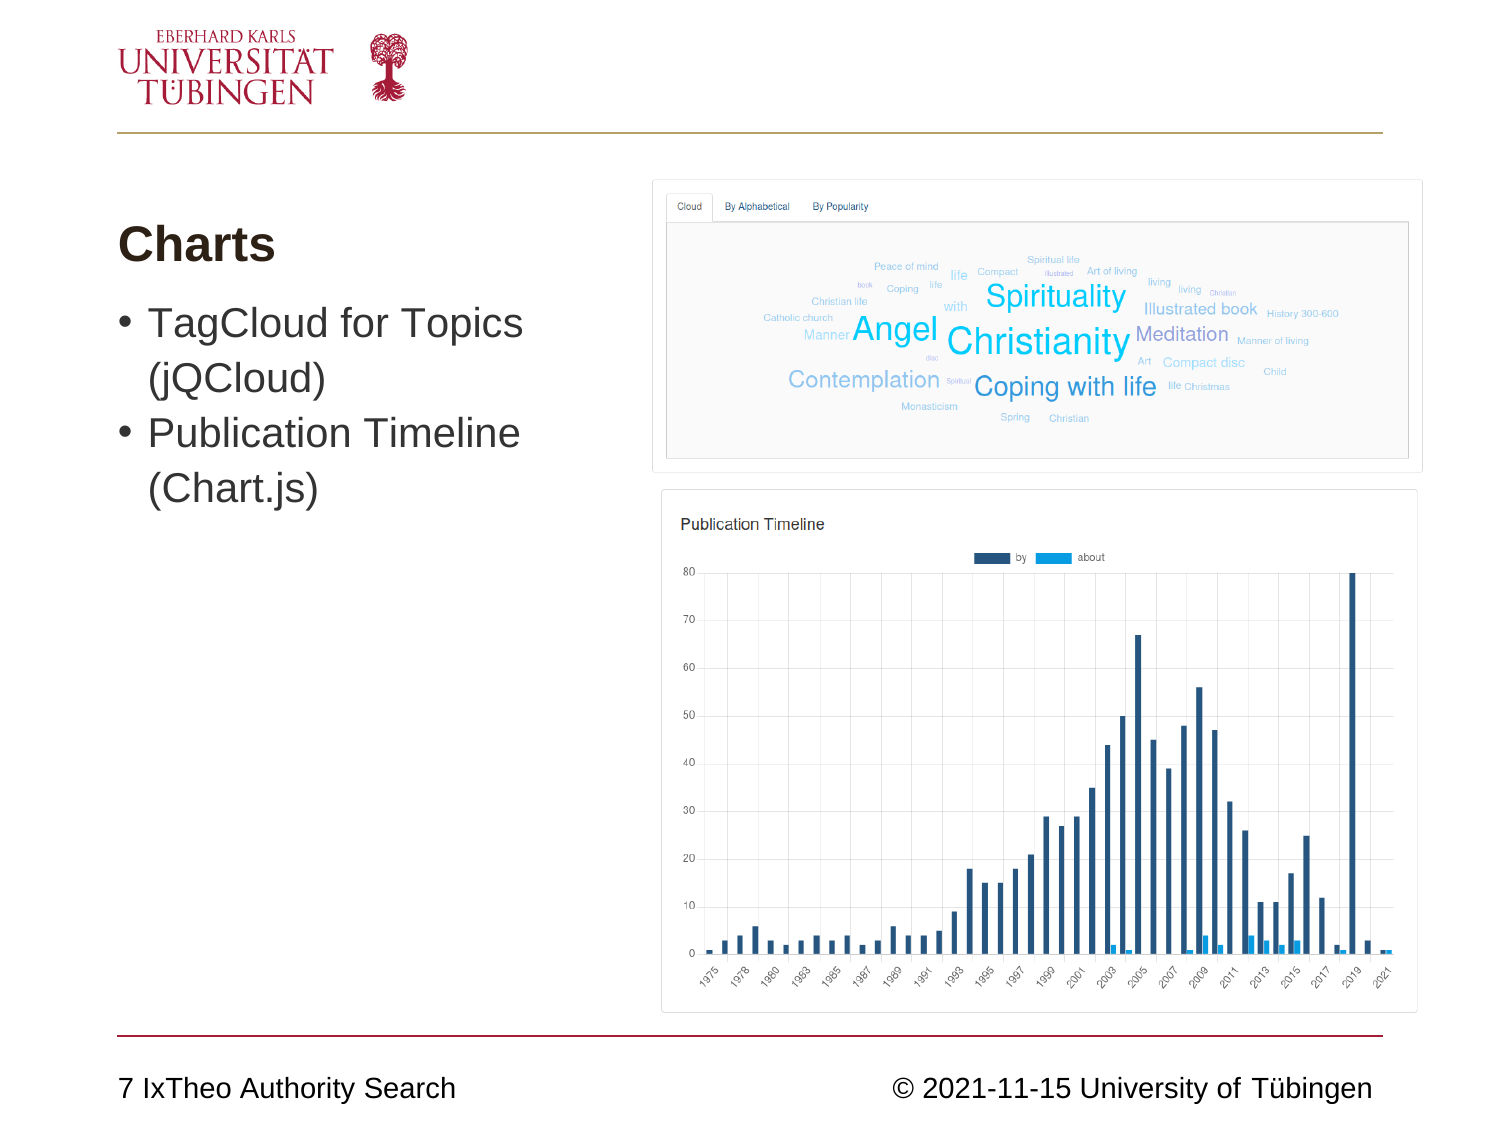

# Charts
TagCloud for Topics
(jQCloud)
Publication Timeline
(Chart.js)
7